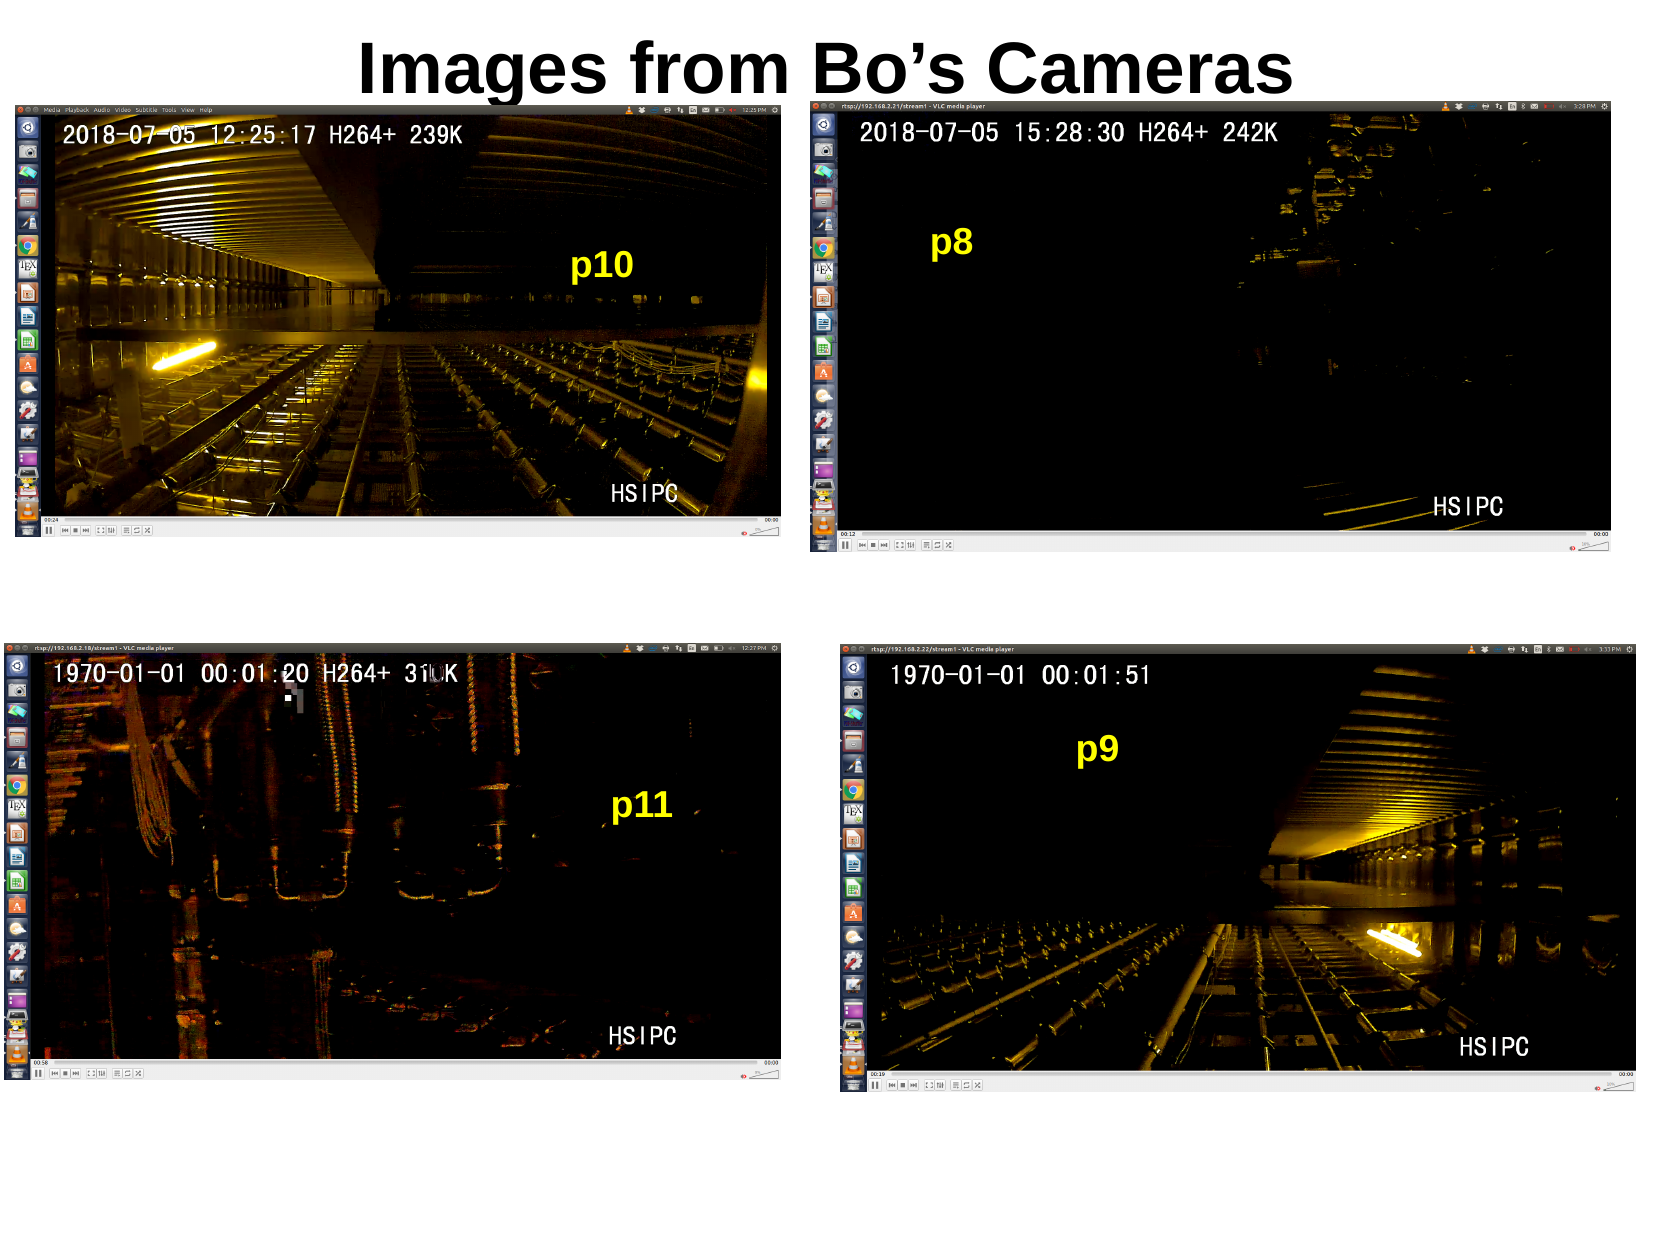

# Images from Bo’s Cameras
p8
p10
p9
p11